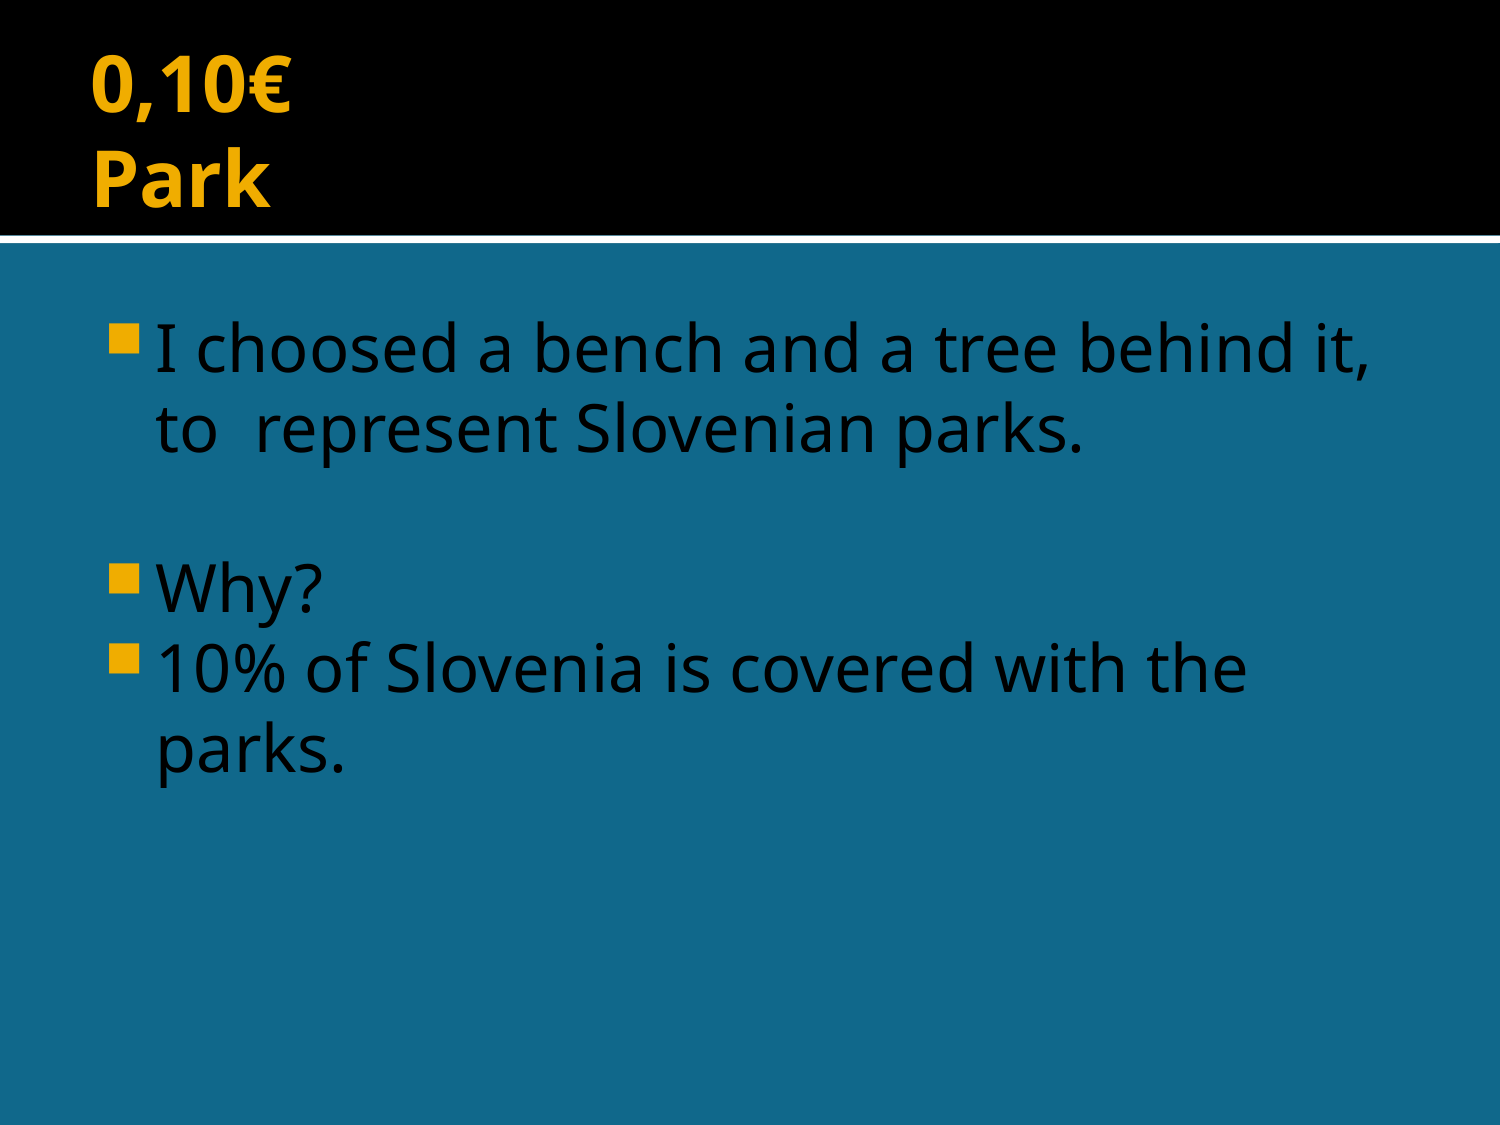

# 0,10€ Park
I choosed a bench and a tree behind it, to represent Slovenian parks.
Why?
10% of Slovenia is covered with the parks.